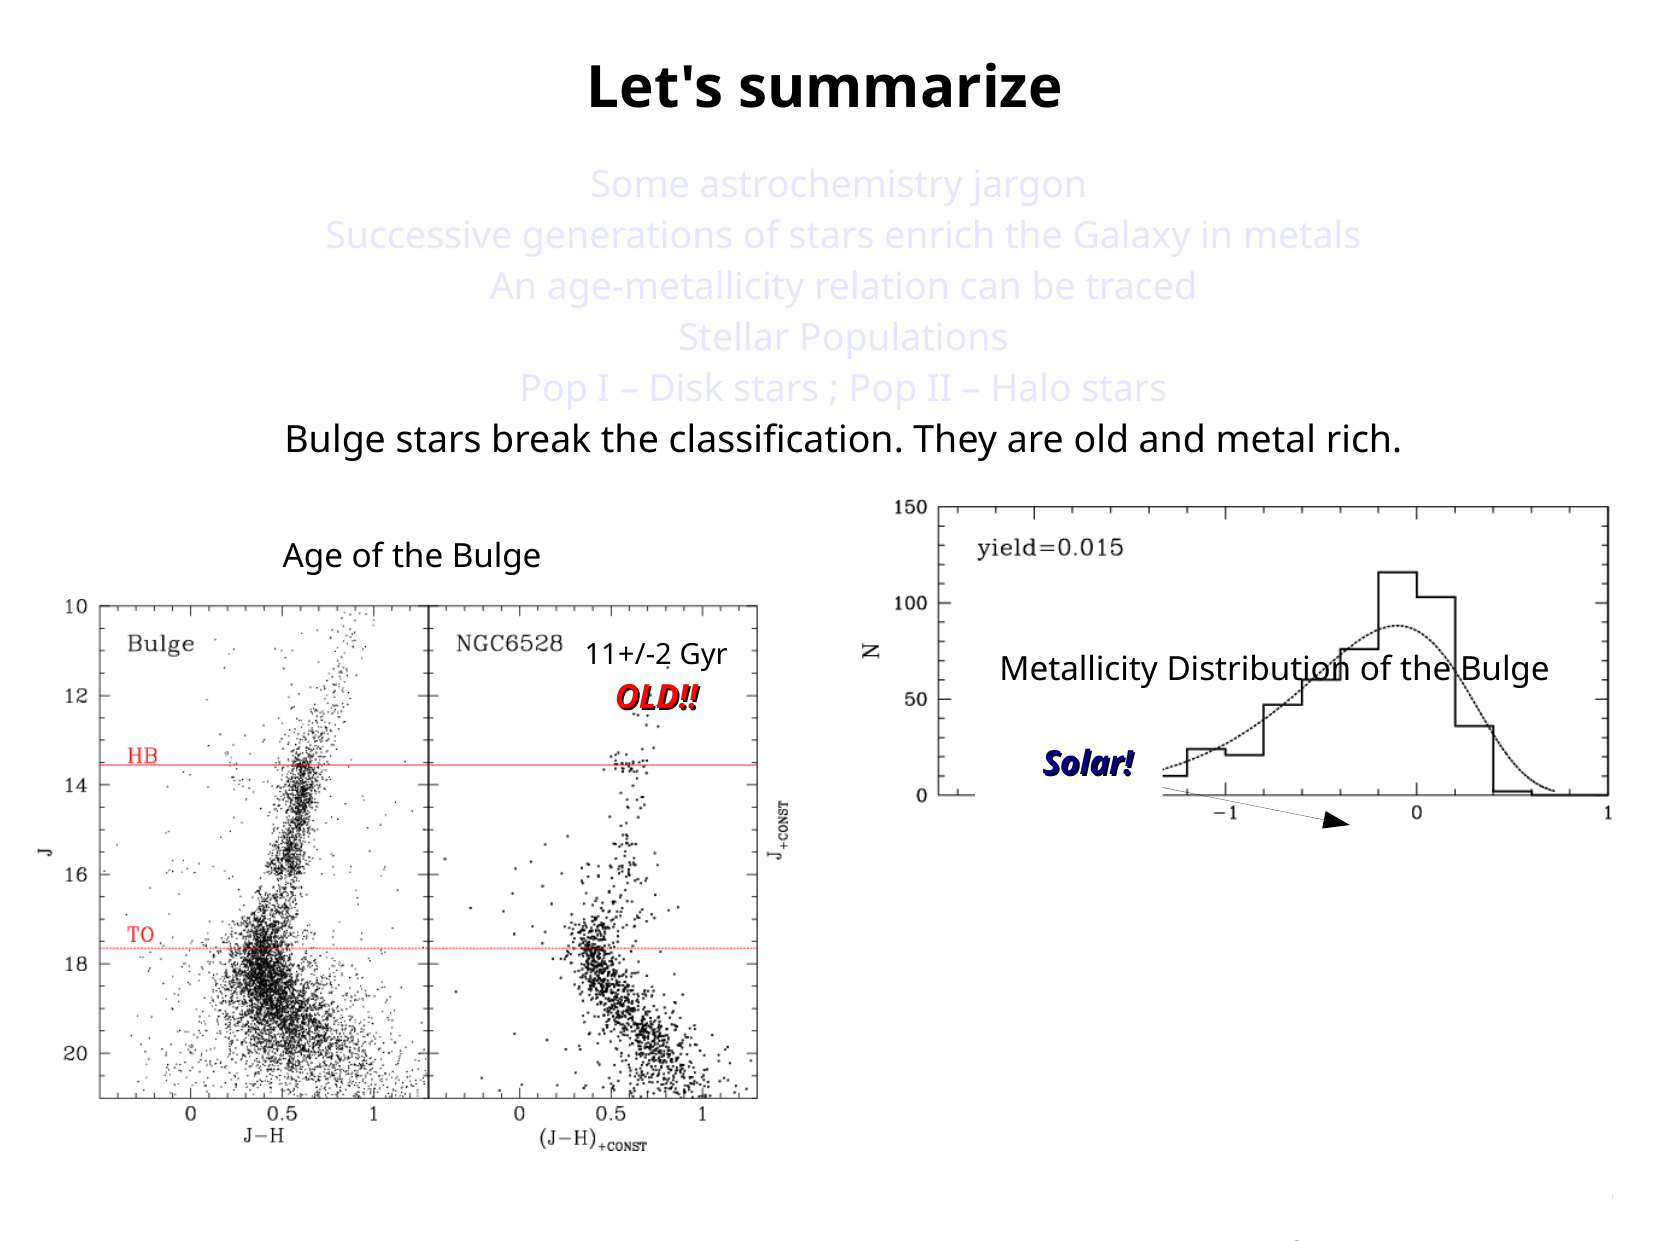

Let's summarize
Some astrochemistry jargon
Successive generations of stars enrich the Galaxy in metals
An age-metallicity relation can be traced
Stellar Populations
Pop I – Disk stars ; Pop II – Halo stars
Bulge stars break the classification. They are old and metal rich.
Age of the Bulge
11+/-2 Gyr
OLD!!
Metallicity Distribution of the Bulge
Solar!